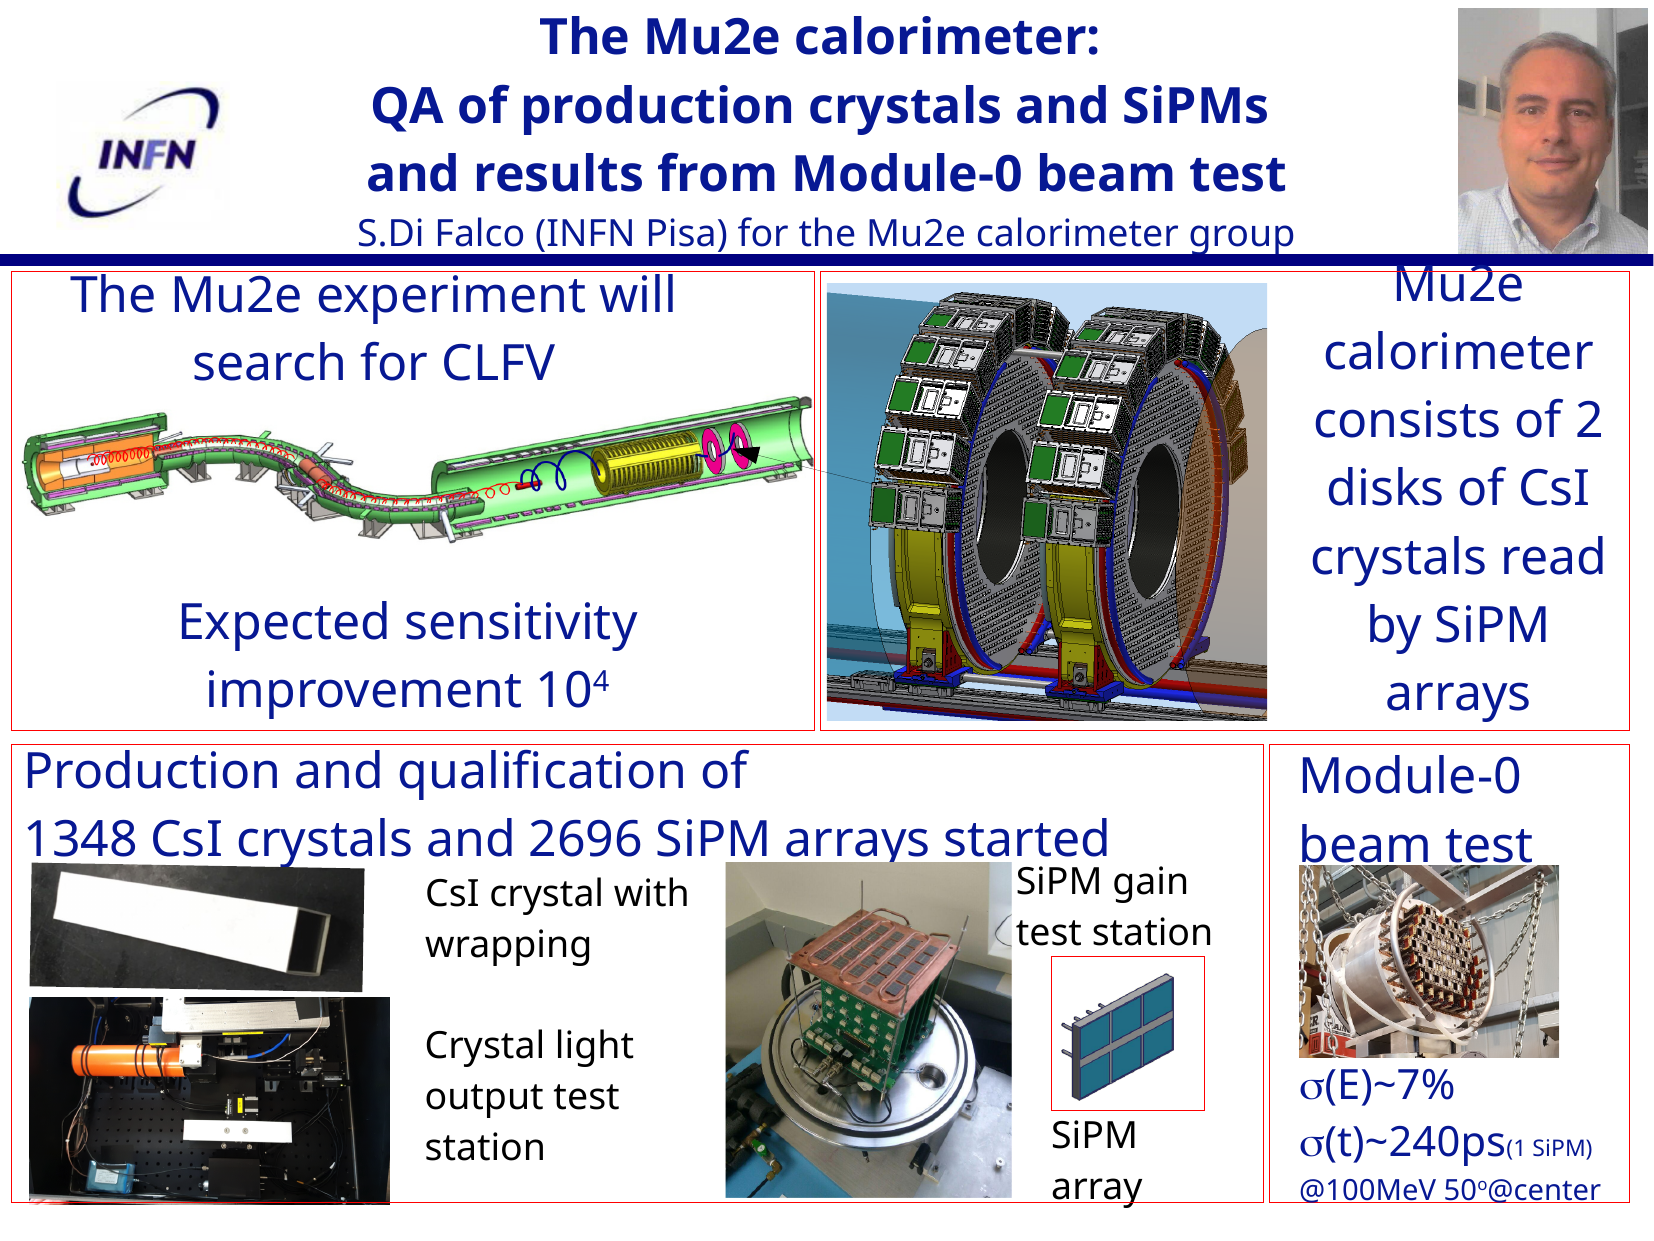

# The Mu2e calorimeter: QA of production crystals and SiPMs and results from Module-0 beam test S.Di Falco (INFN Pisa) for the Mu2e calorimeter group
Mu2e calorimeter consists of 2 disks of CsI crystals read by SiPM arrays
The Mu2e experiment will search for CLFV
Expected sensitivity improvement 104
Production and qualification of
1348 CsI crystals and 2696 SiPM arrays started
Module-0 beam test
SiPM gain test station
CsI crystal with wrapping
Crystal light output test station
s(E)~7%
s(t)~240ps(1 SiPM)
@100MeV 50o@center
SiPM
array